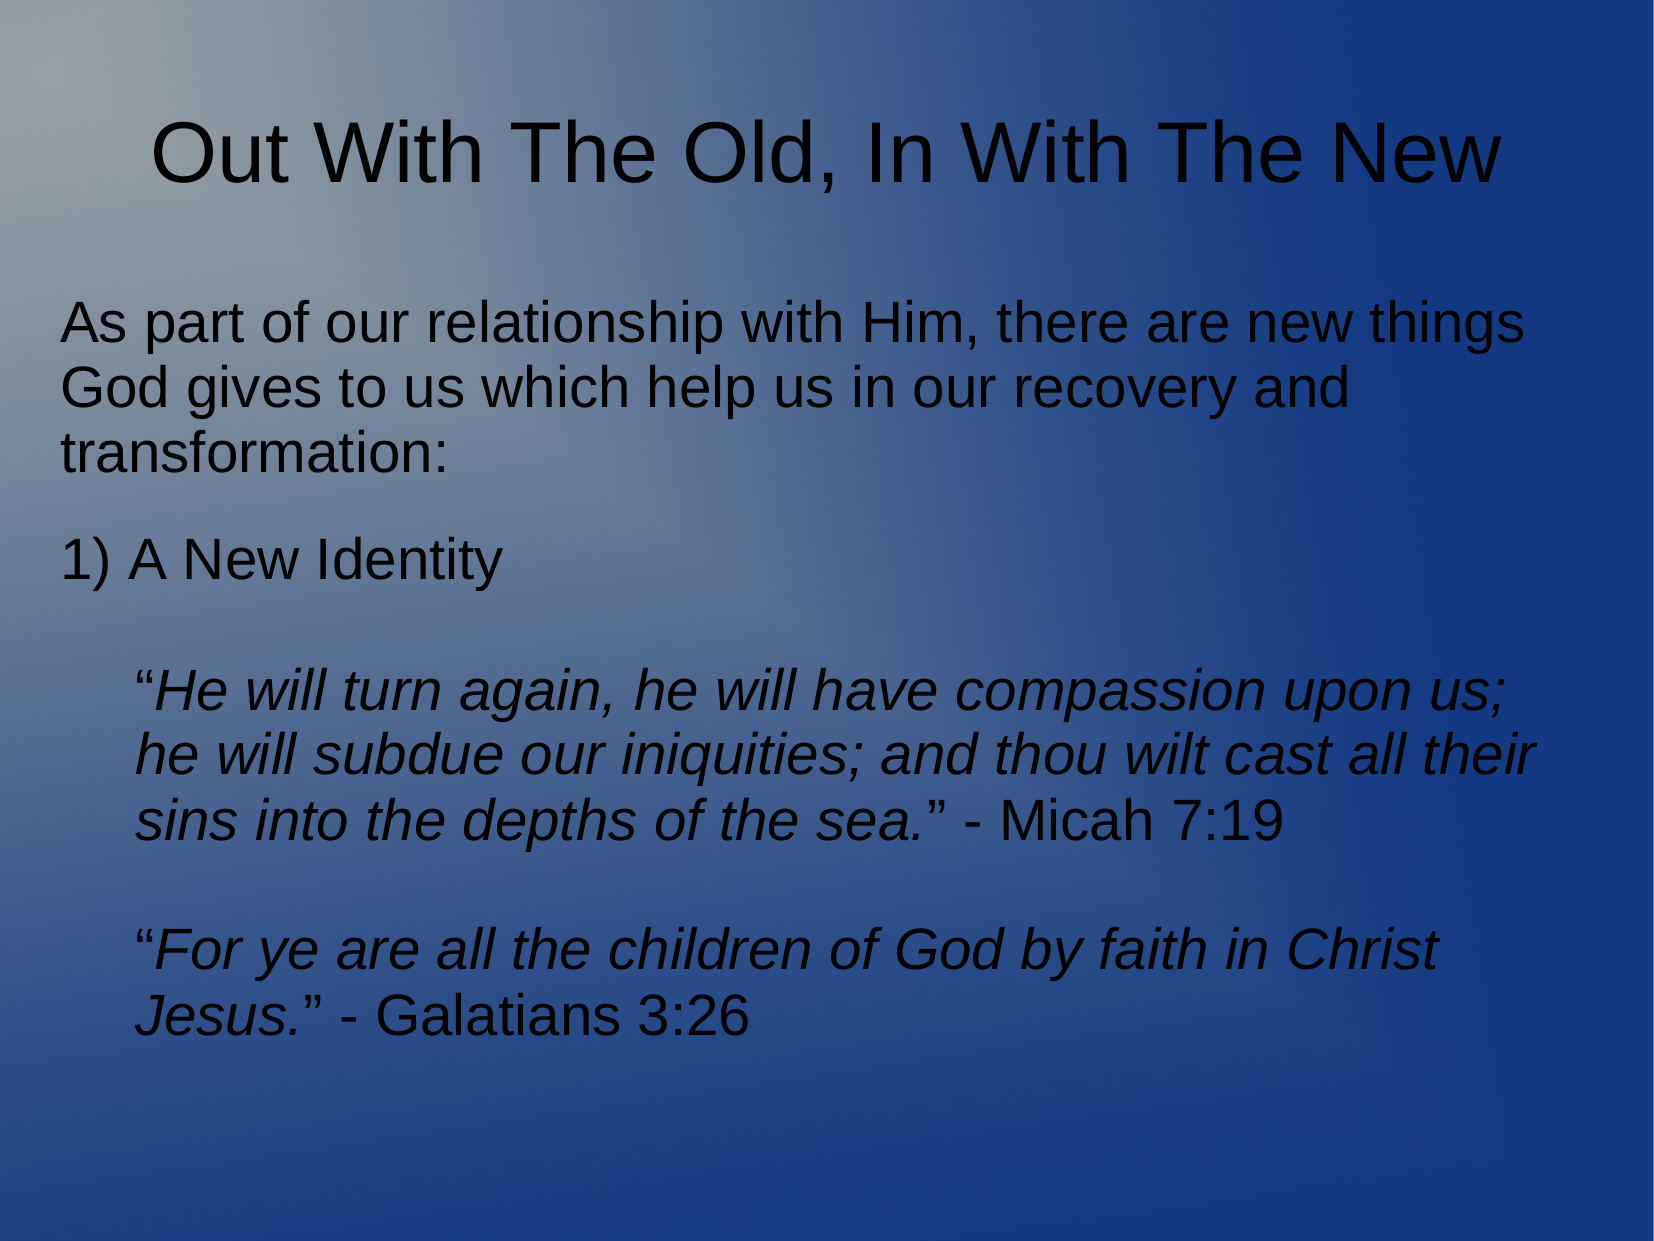

# Out With The Old, In With The New
As part of our relationship with Him, there are new things God gives to us which help us in our recovery and transformation:
1) A New Identity
	“He will turn again, he will have compassion upon us; 		he will subdue our iniquities; and thou wilt cast all their 		sins into the depths of the sea.” - Micah 7:19
	“For ye are all the children of God by faith in Christ 			Jesus.” - Galatians 3:26